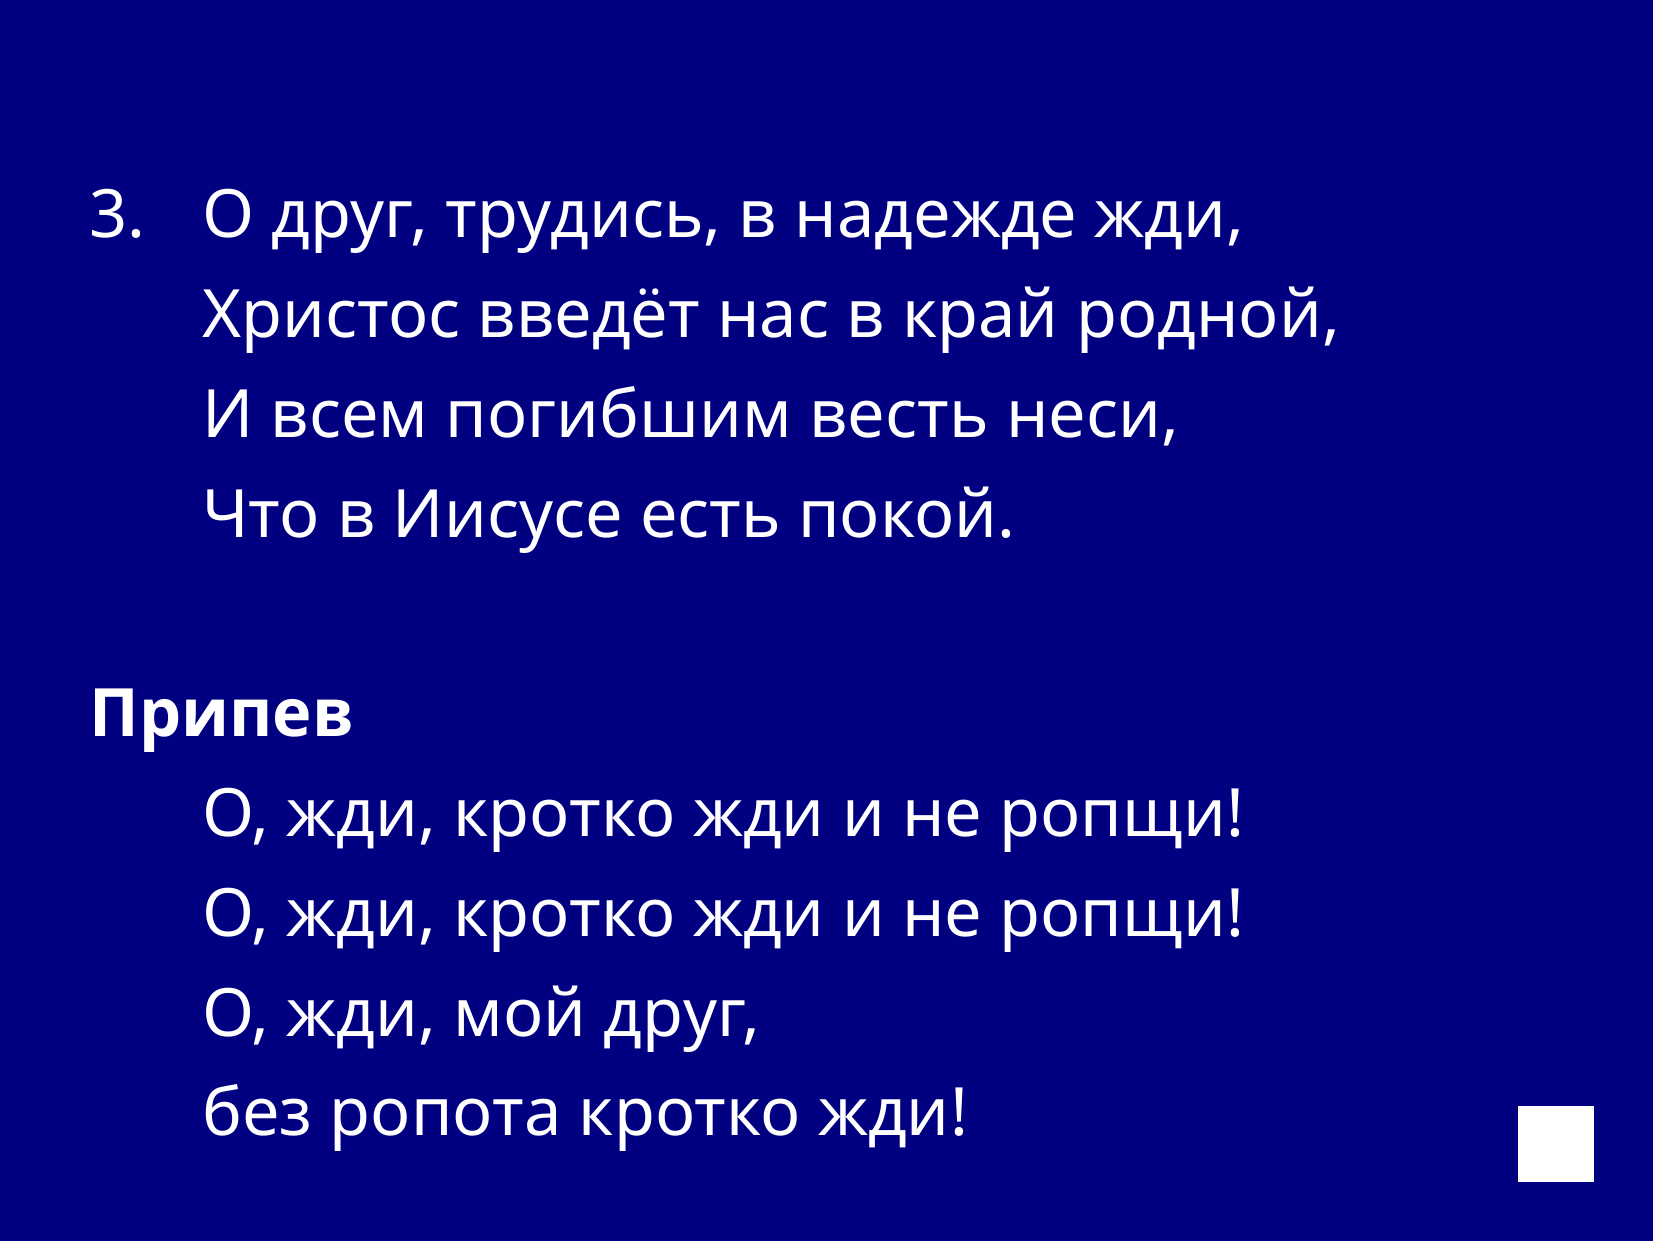

3.	О друг, трудись, в надежде жди,
	Христос введёт нас в край родной,
	И всем погибшим весть неси,
	Что в Иисусе есть покой.
Припев
	О, жди, кротко жди и не ропщи!
	О, жди, кротко жди и не ропщи!
	О, жди, мой друг,
	без ропота кротко жди!